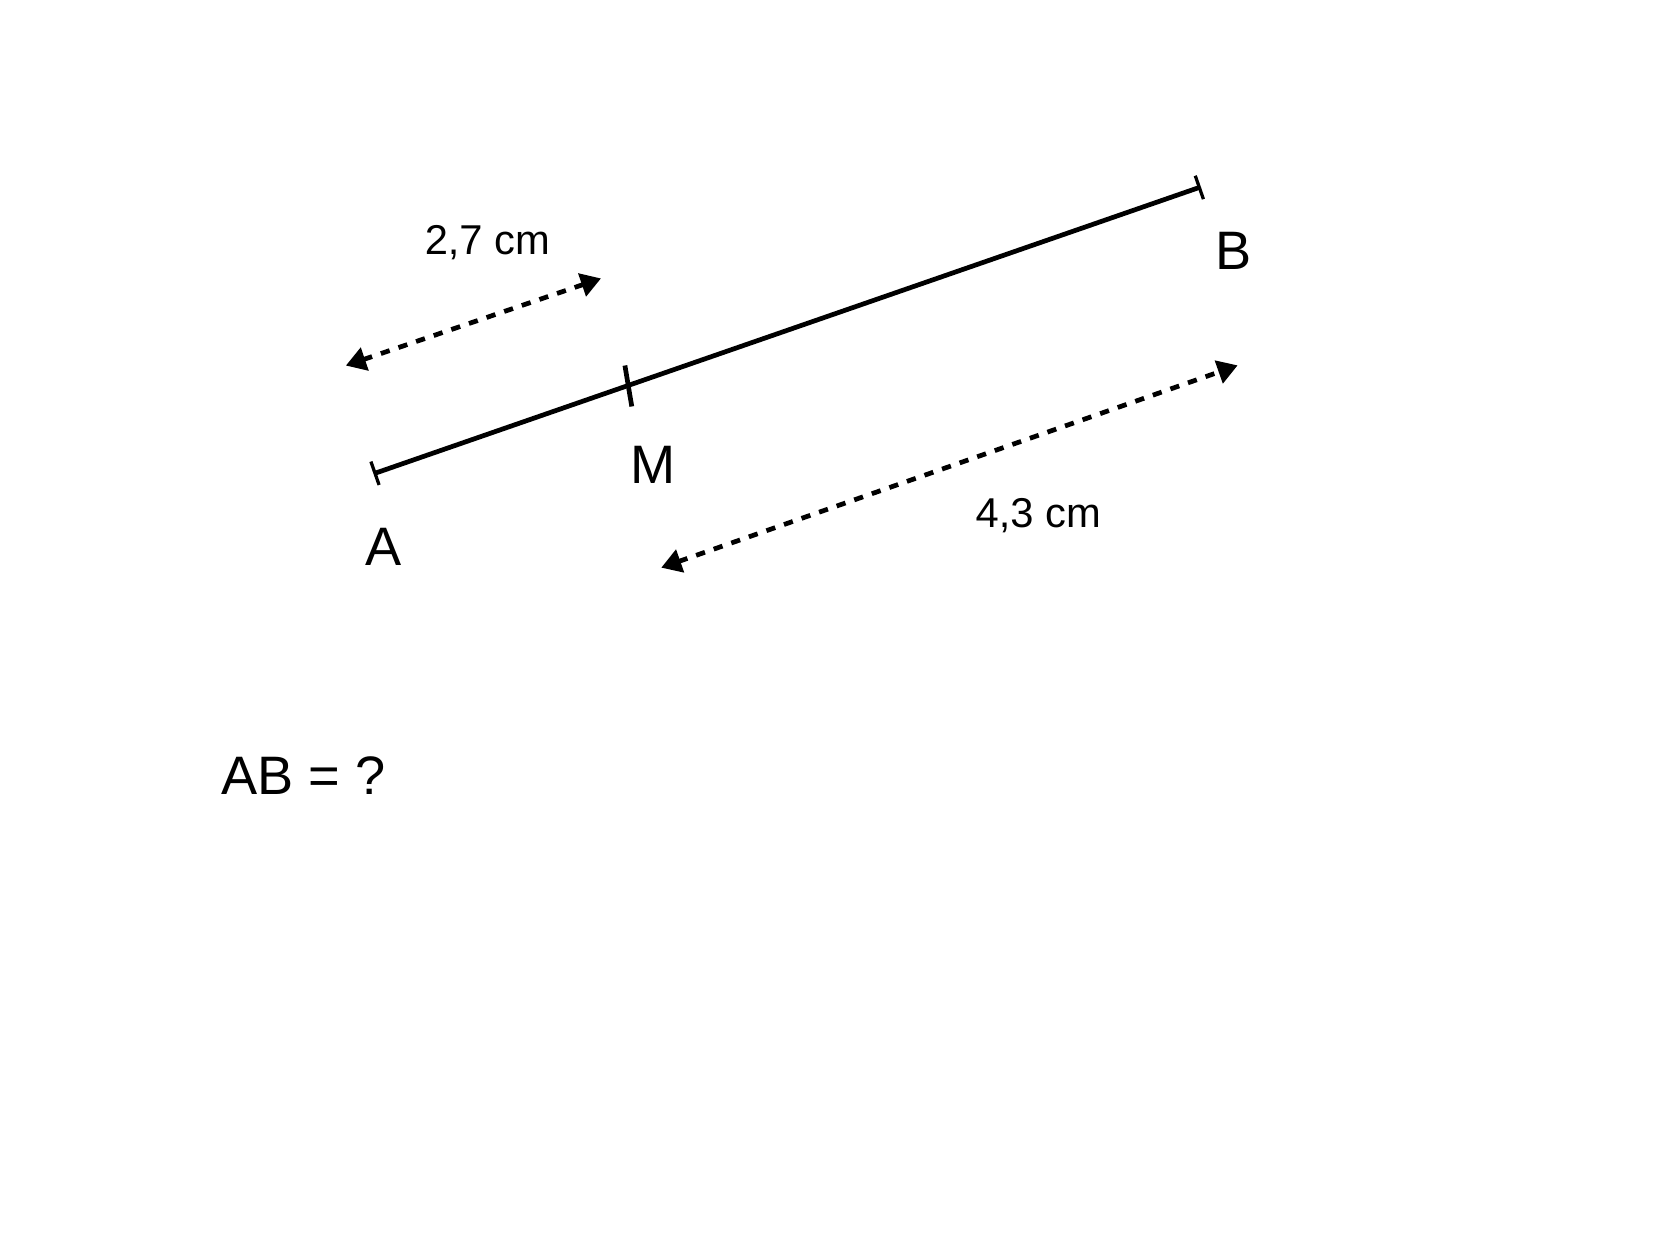

2,7 cm
B
M
4,3 cm
A
AB = ?